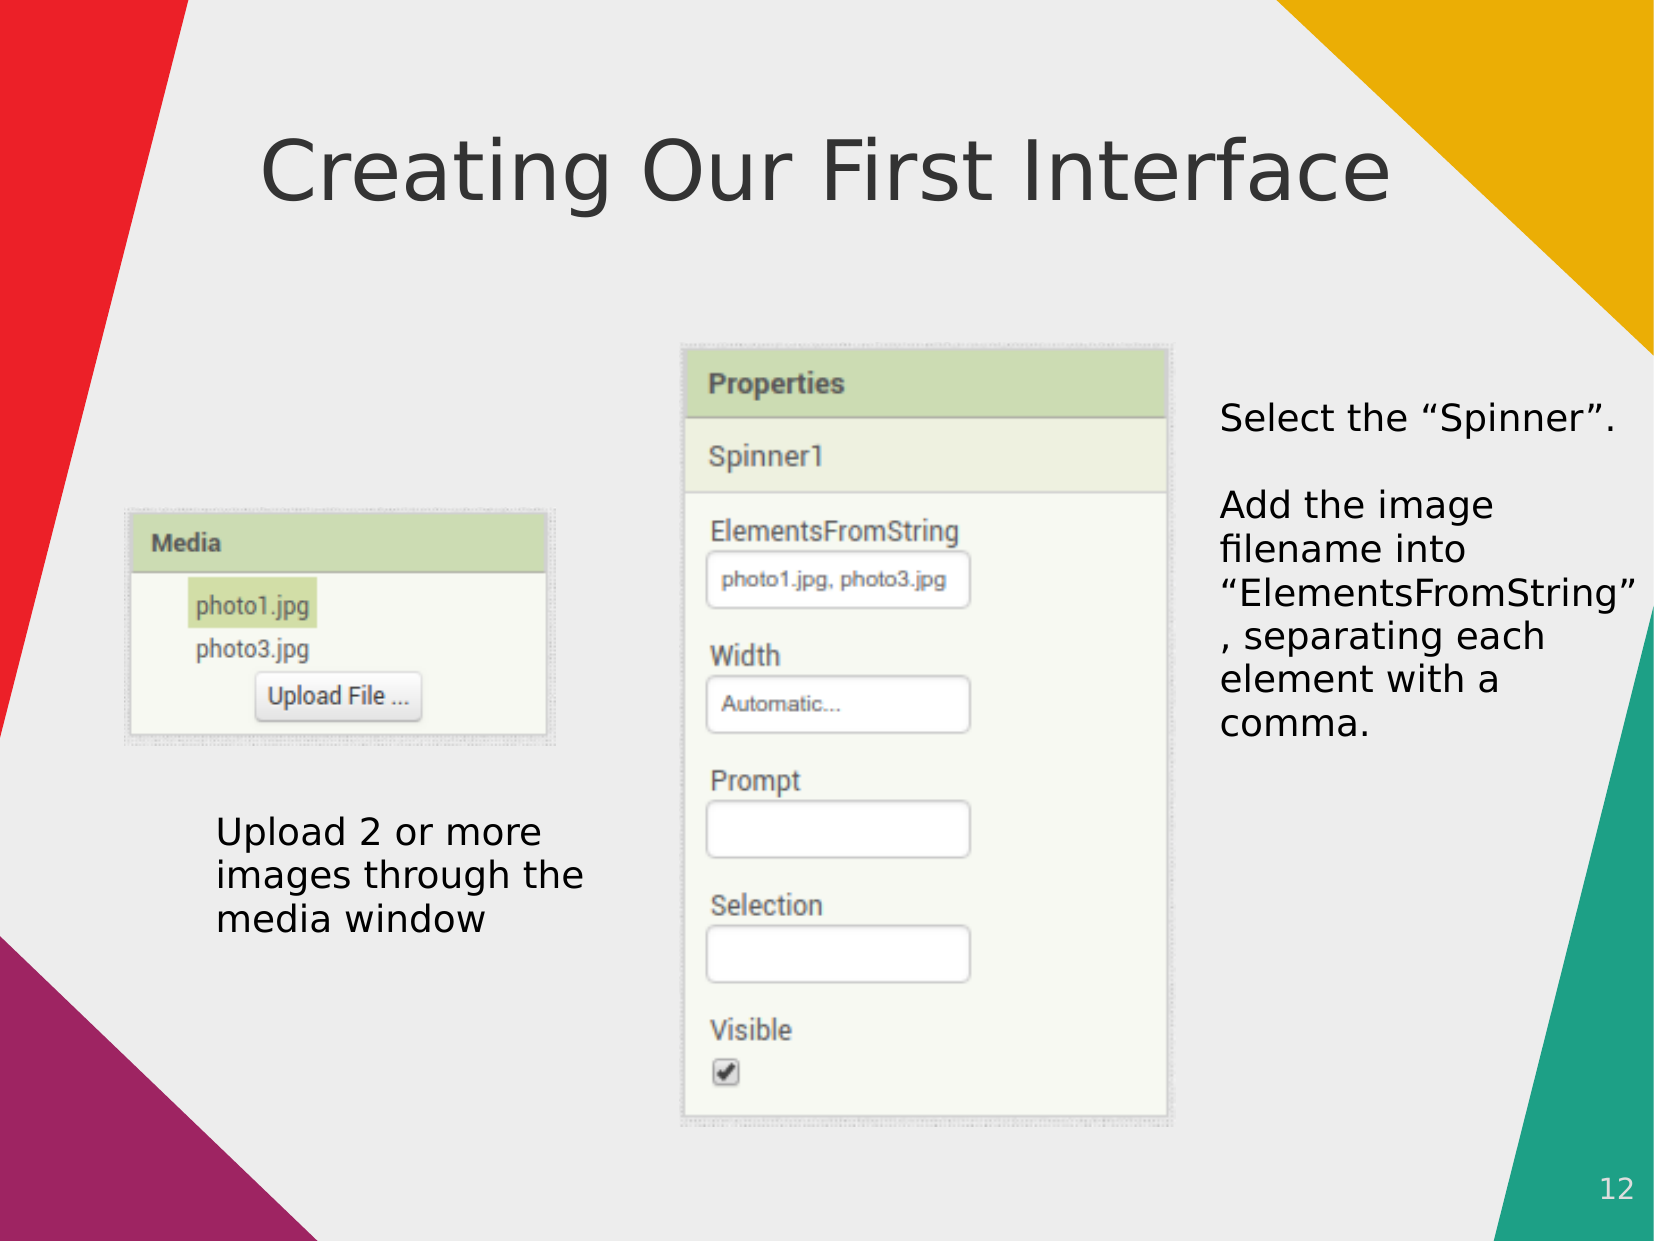

# Creating Our First Interface
Select the “Spinner”.
Add the image filename into “ElementsFromString”, separating each element with a comma.
Upload 2 or more images through the media window
12